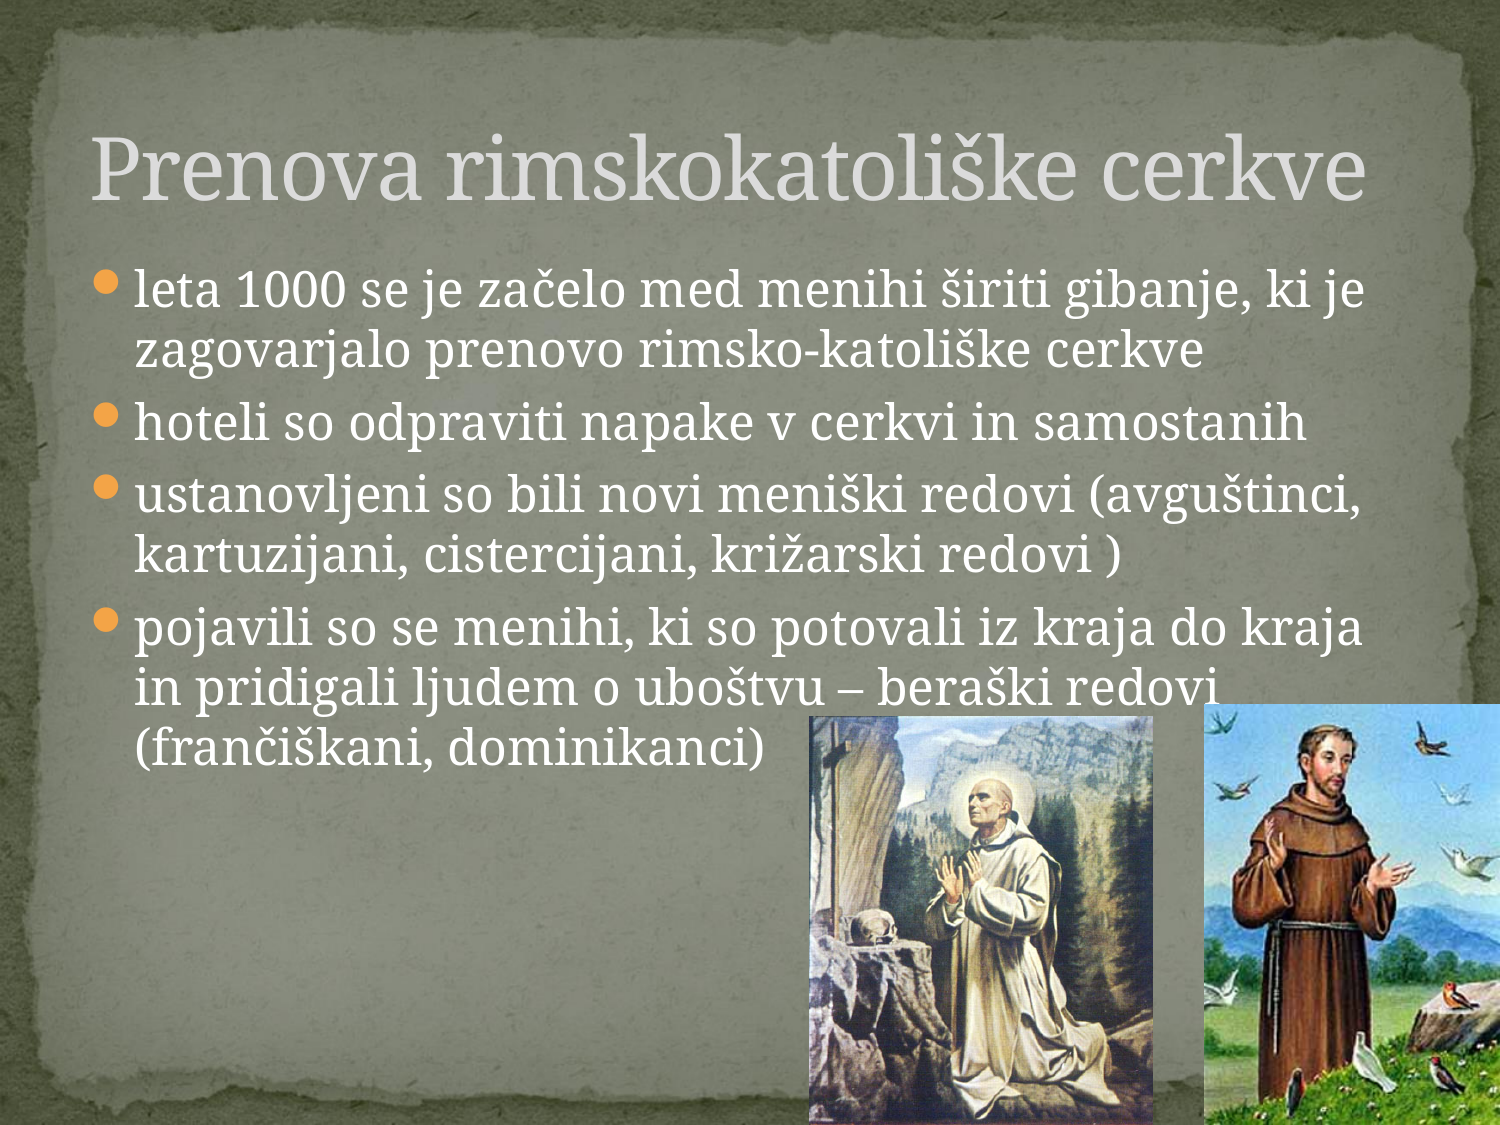

Prenova rimskokatoliške cerkve
# leta 1000 se je začelo med menihi širiti gibanje, ki je zagovarjalo prenovo rimsko-katoliške cerkve
hoteli so odpraviti napake v cerkvi in samostanih
ustanovljeni so bili novi meniški redovi (avguštinci, kartuzijani, cistercijani, križarski redovi )
pojavili so se menihi, ki so potovali iz kraja do kraja in pridigali ljudem o uboštvu – beraški redovi (frančiškani, dominikanci)